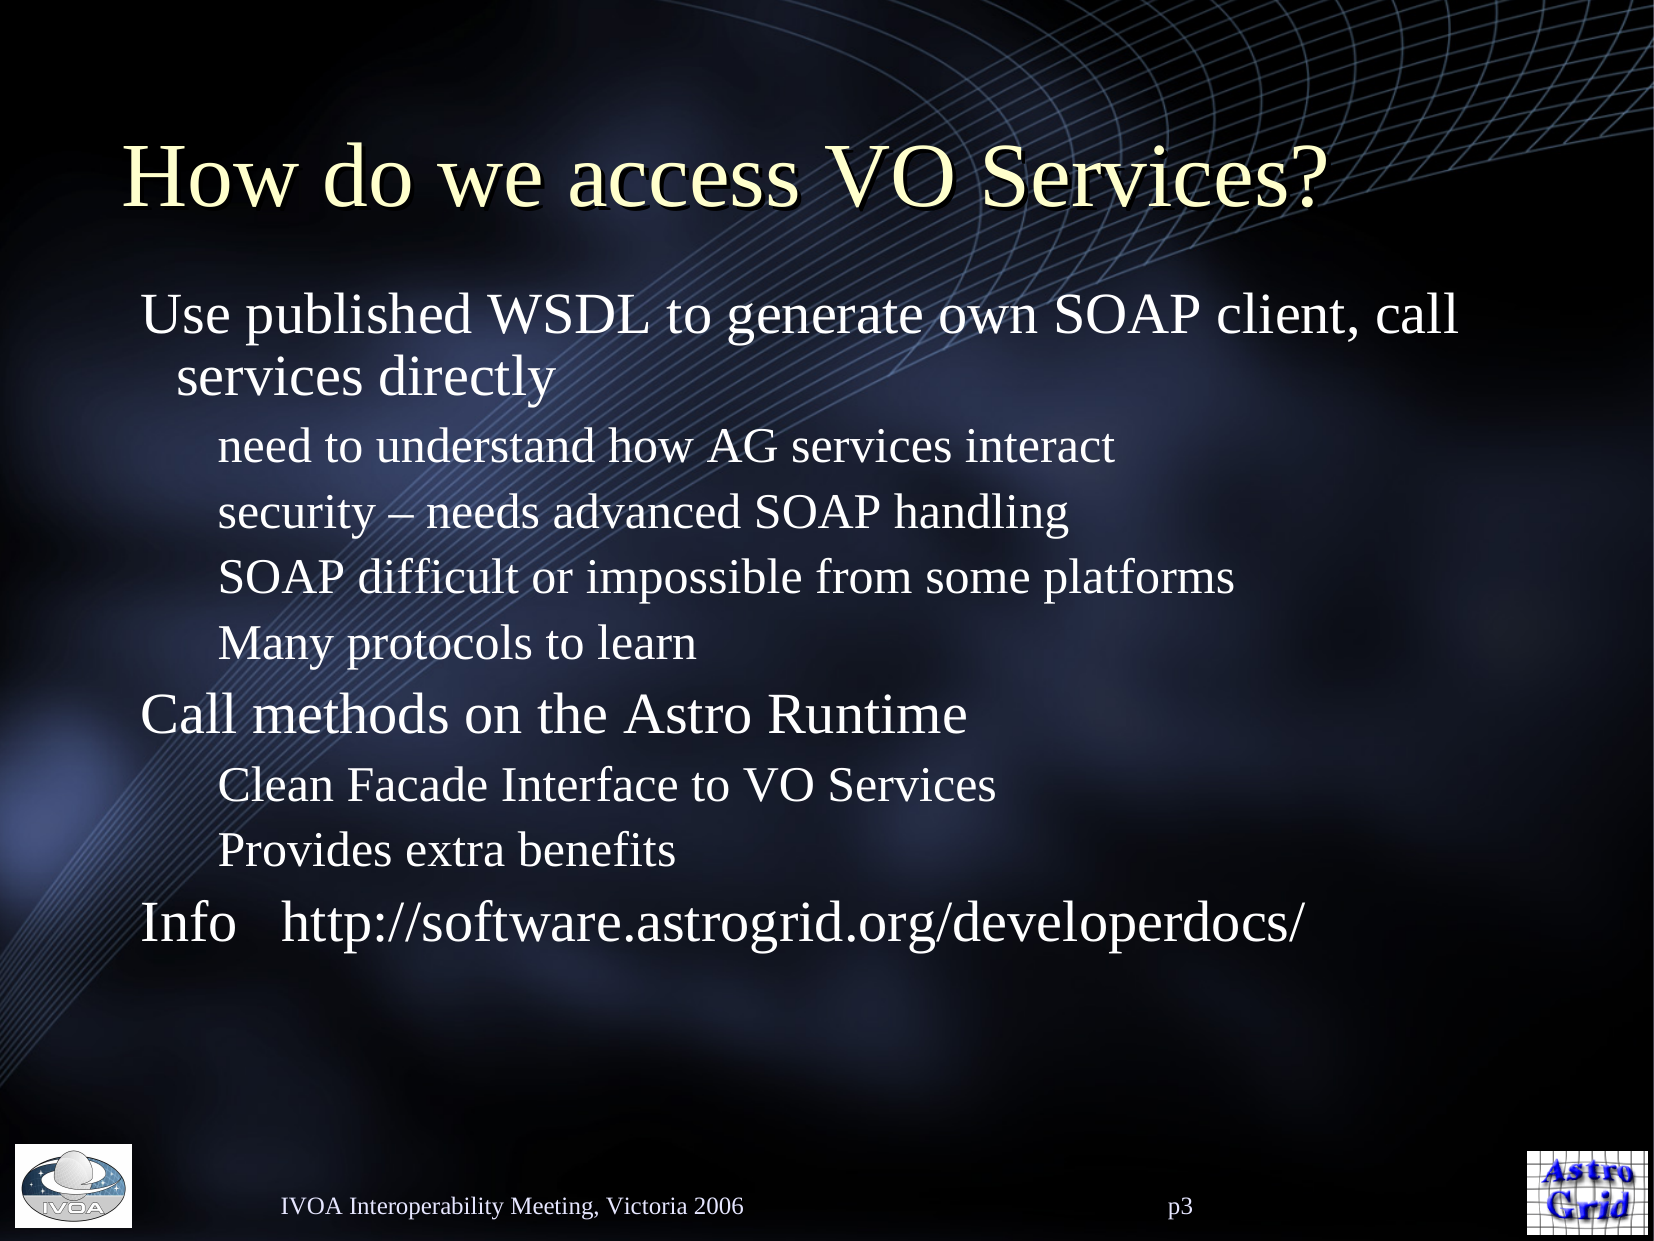

# How do we access VO Services?
Use published WSDL to generate own SOAP client, call services directly
need to understand how AG services interact
security – needs advanced SOAP handling
SOAP difficult or impossible from some platforms
Many protocols to learn
Call methods on the Astro Runtime
Clean Facade Interface to VO Services
Provides extra benefits
Info http://software.astrogrid.org/developerdocs/